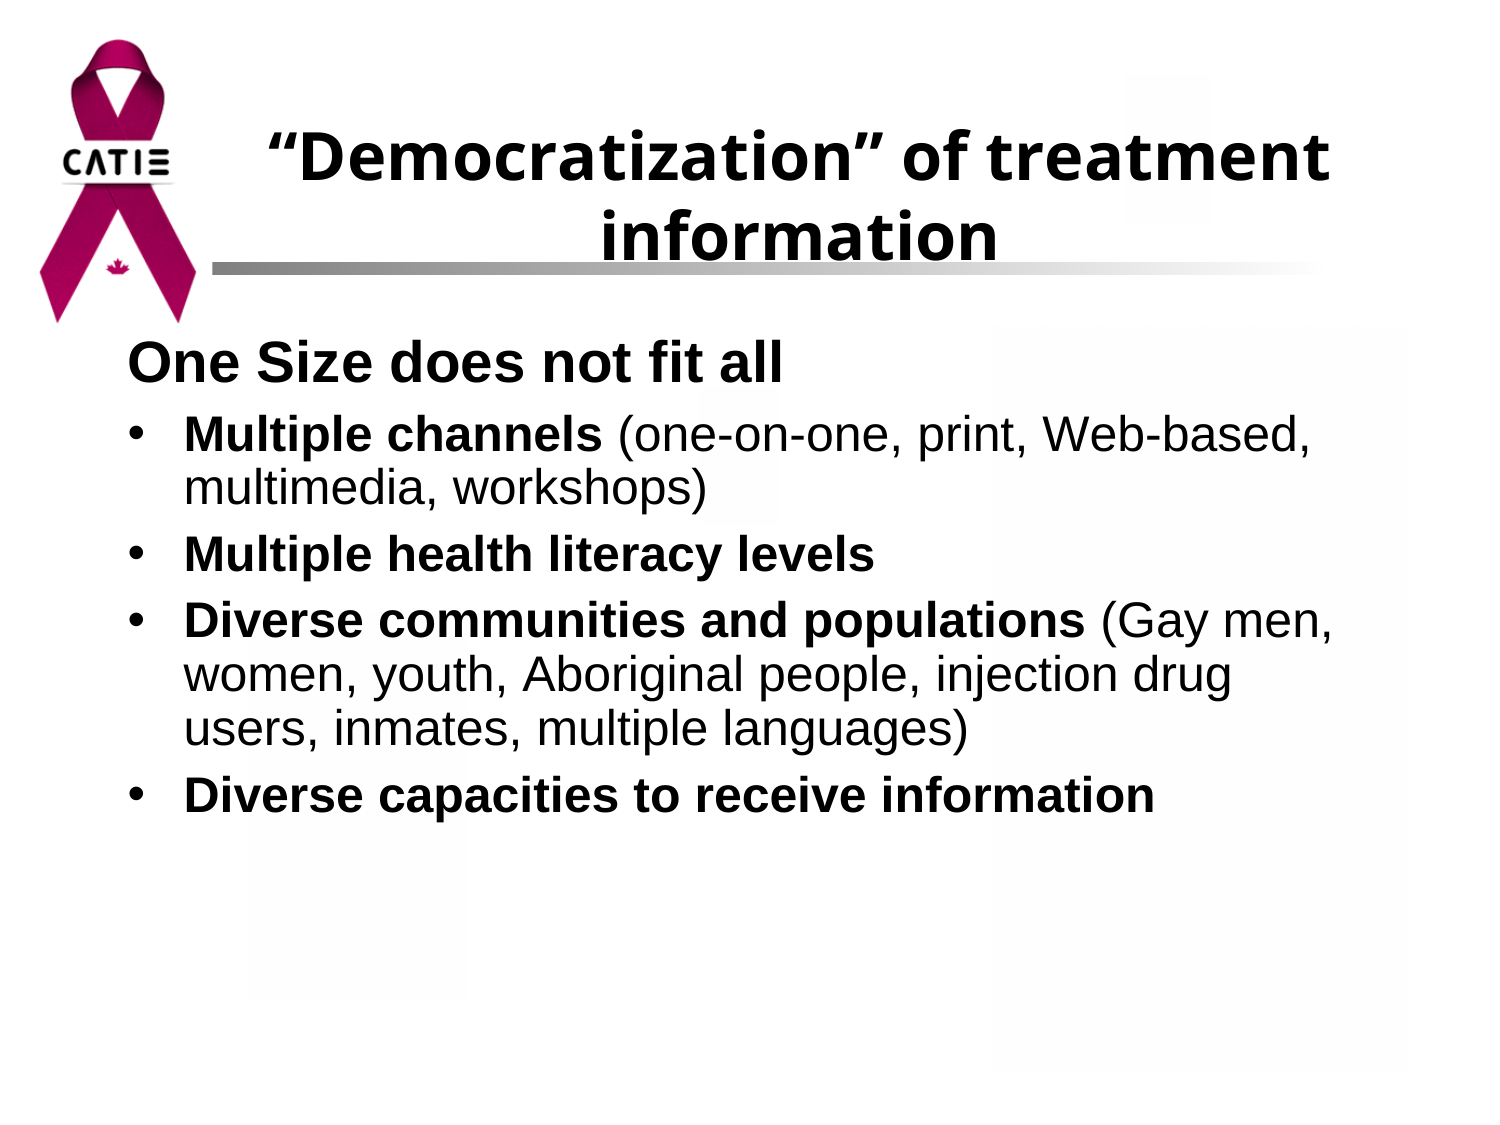

# “Democratization” of treatment information
One Size does not fit all
Multiple channels (one-on-one, print, Web-based, multimedia, workshops)
Multiple health literacy levels
Diverse communities and populations (Gay men, women, youth, Aboriginal people, injection drug users, inmates, multiple languages)
Diverse capacities to receive information